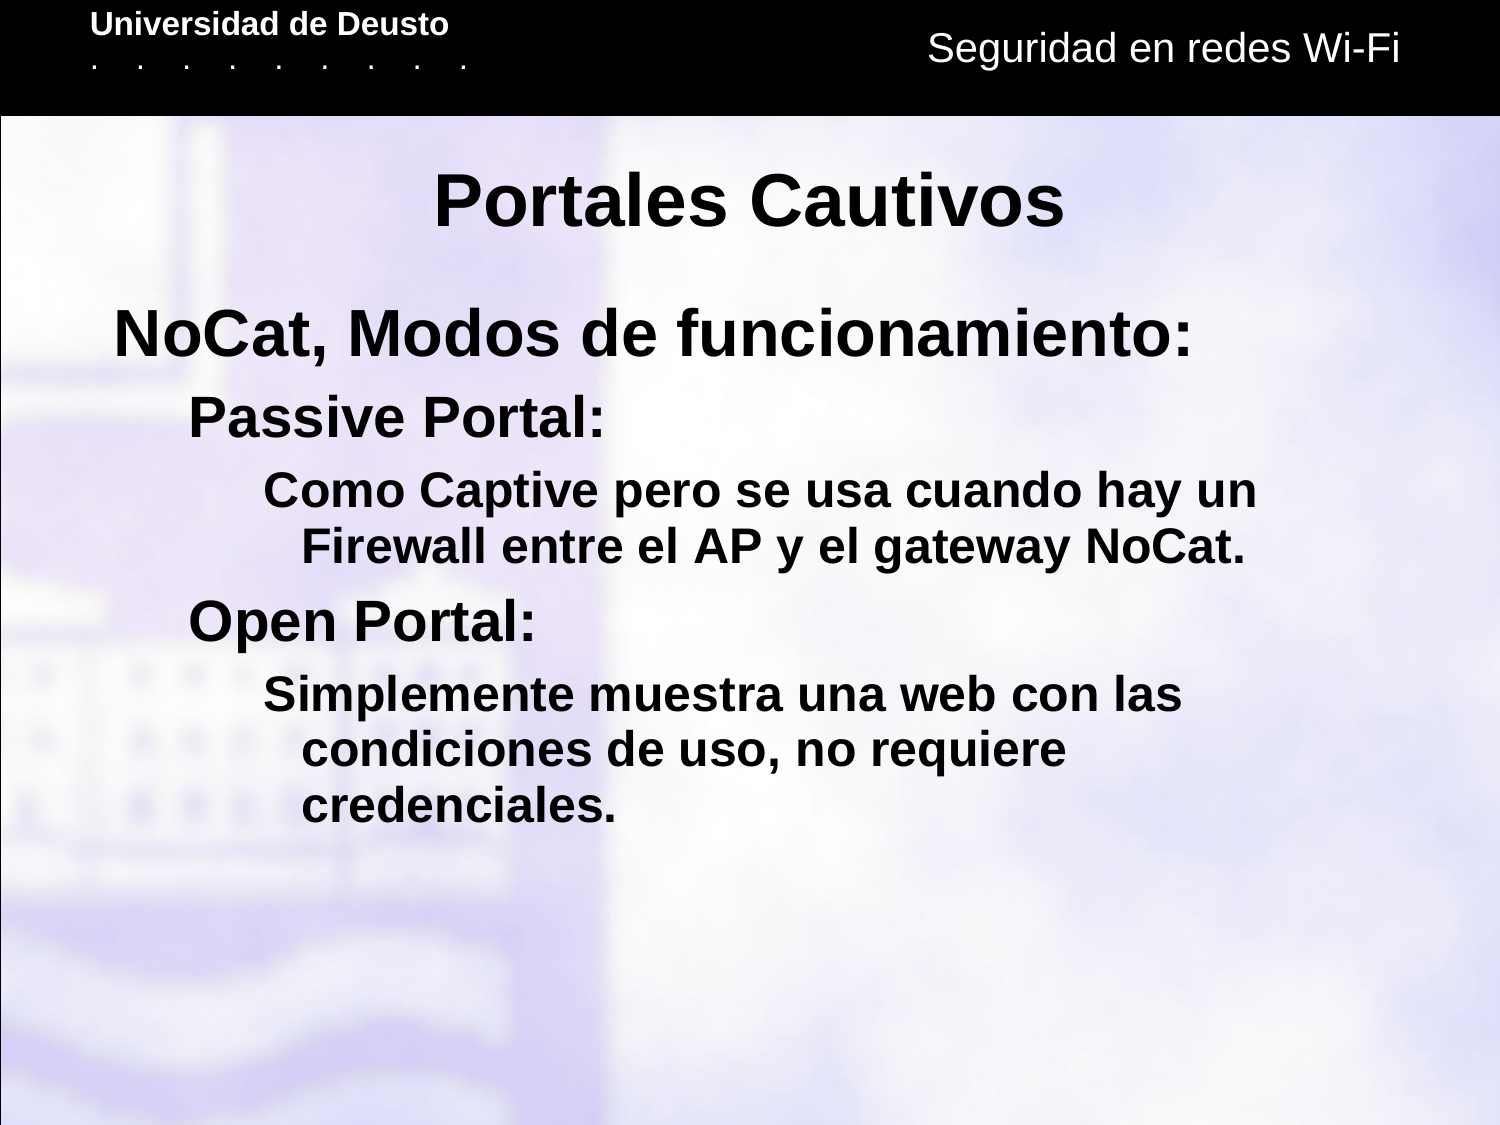

# Portales Cautivos
NoCat, Modos de funcionamiento:
Passive Portal:
Como Captive pero se usa cuando hay un Firewall entre el AP y el gateway NoCat.
Open Portal:
Simplemente muestra una web con las condiciones de uso, no requiere credenciales.